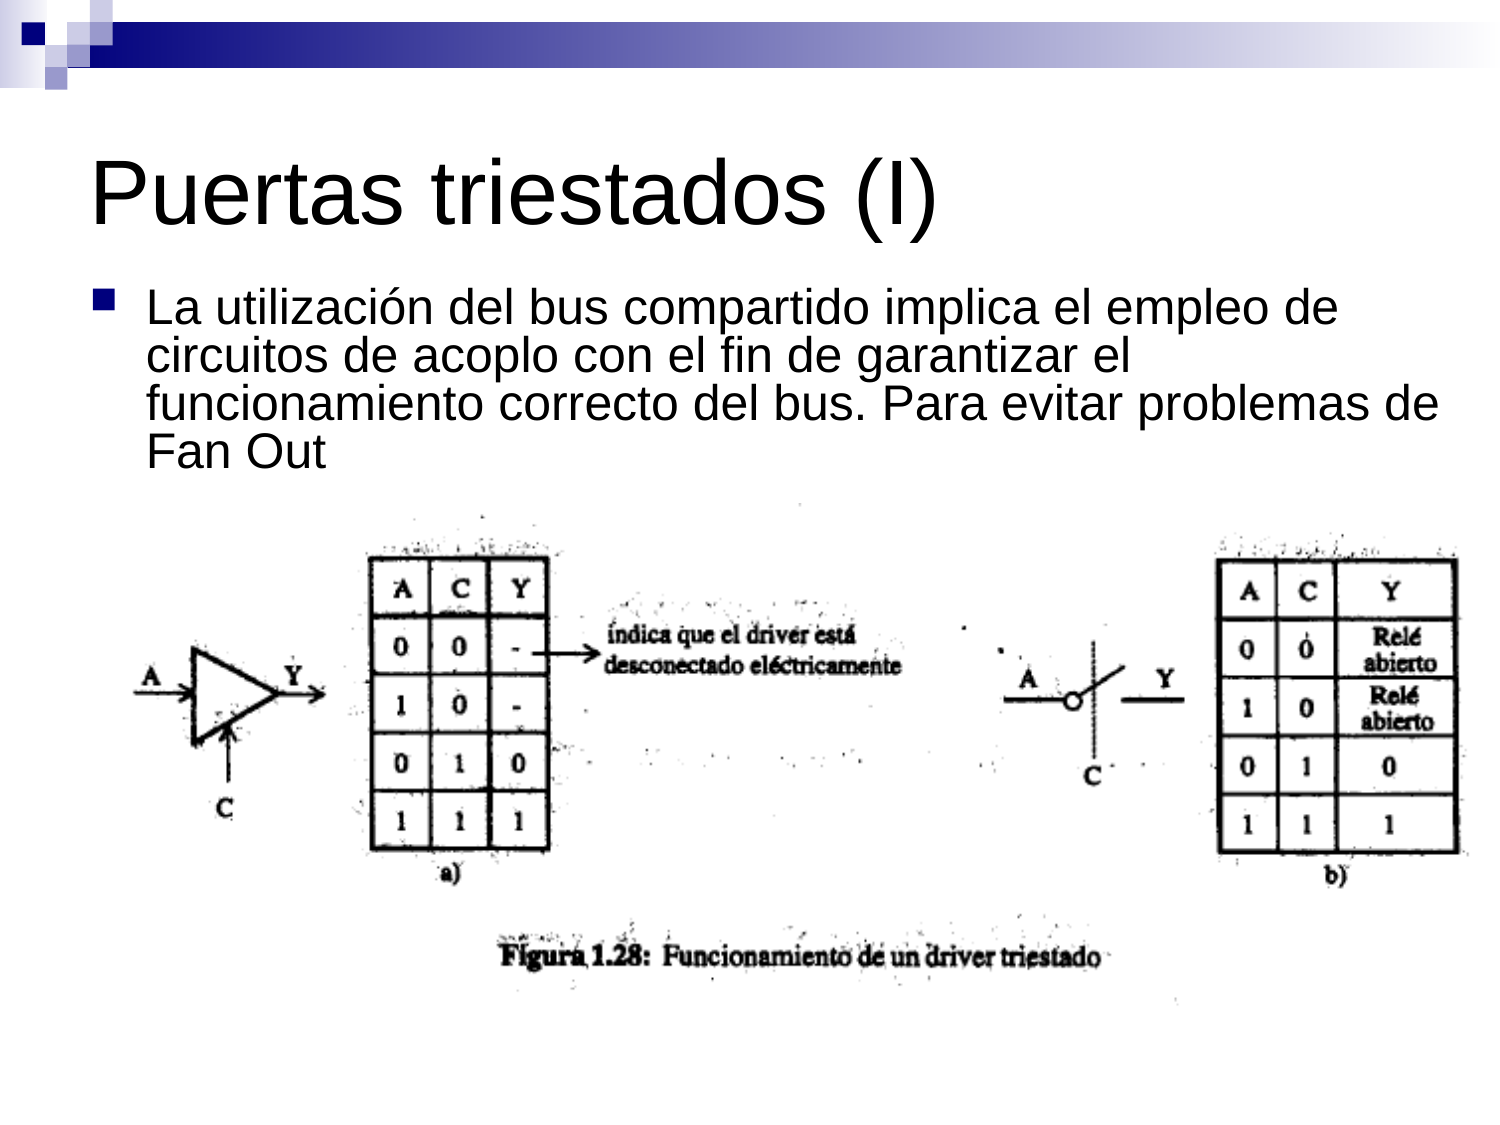

# Puertas triestados (I)
La utilización del bus compartido implica el empleo de circuitos de acoplo con el fin de garantizar el funcionamiento correcto del bus. Para evitar problemas de Fan Out